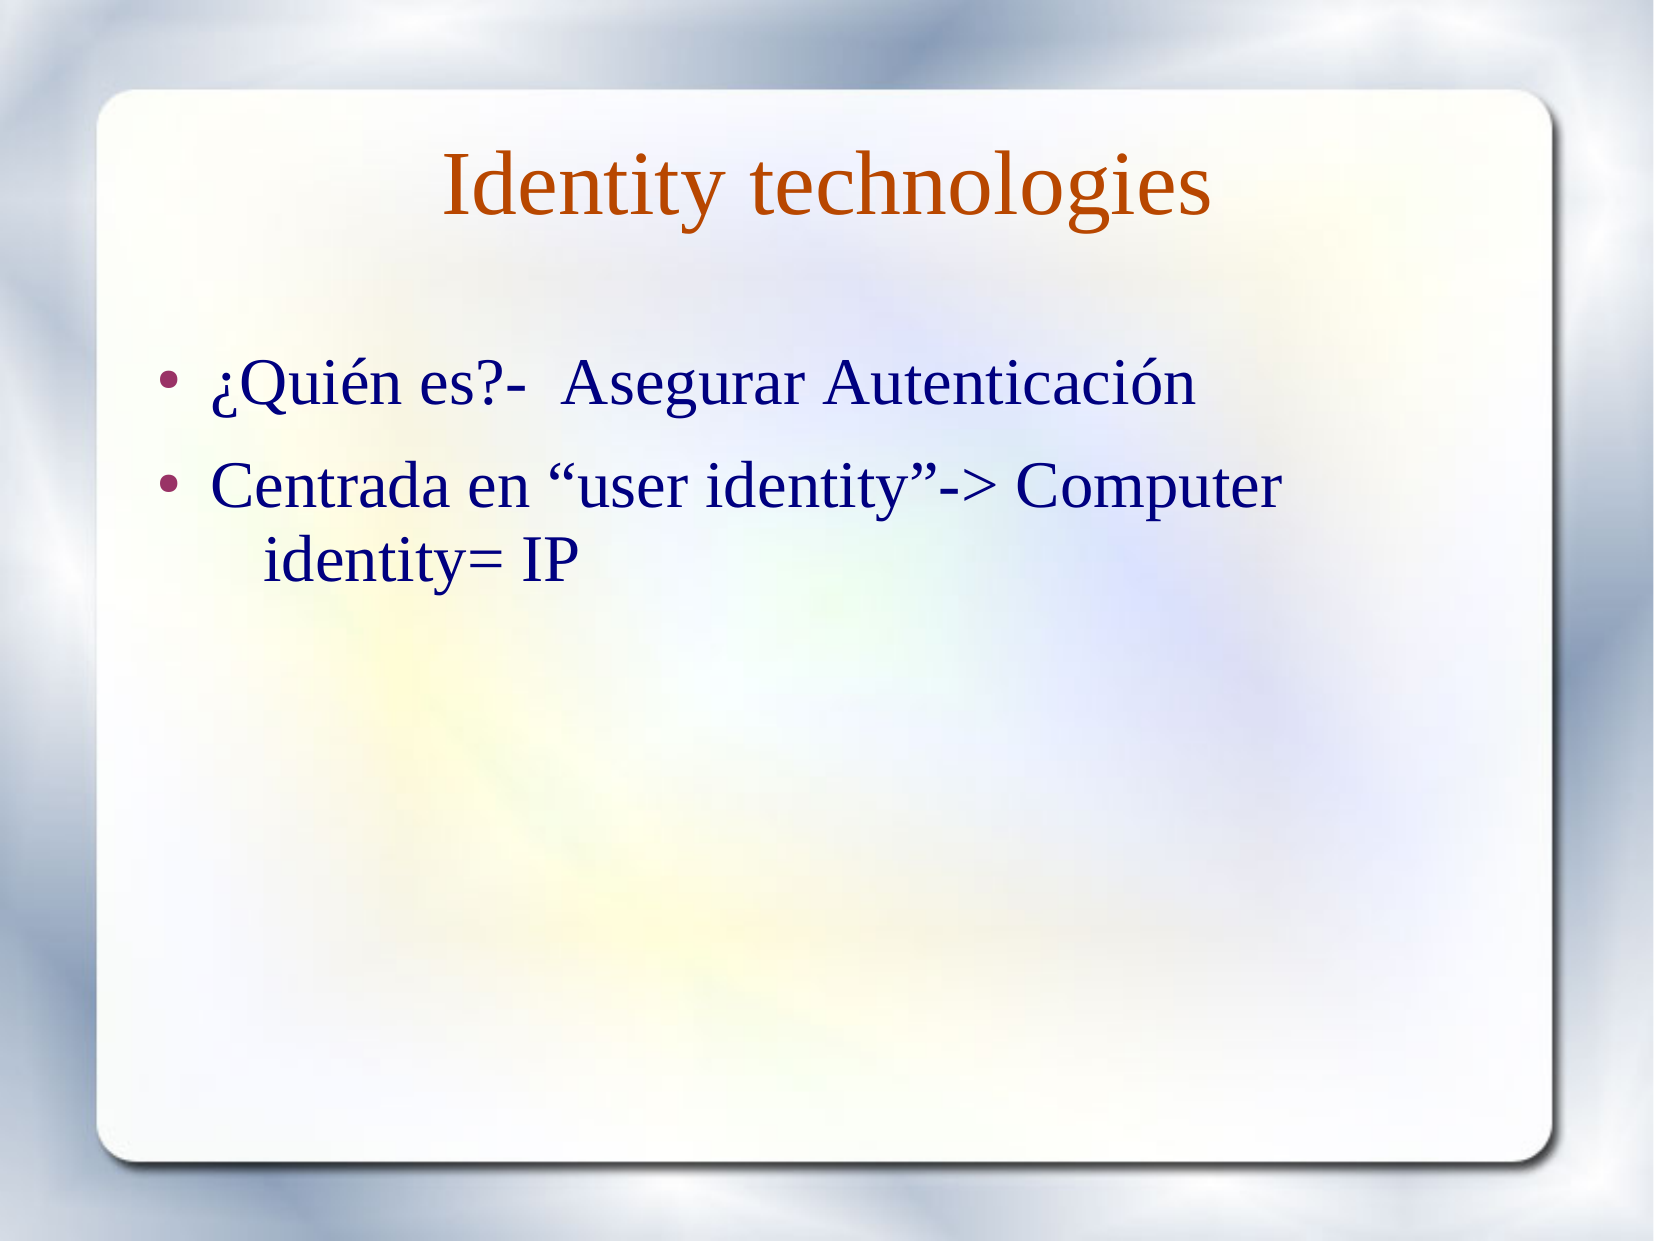

# Identity technologies
¿Quién es?- Asegurar Autenticación
Centrada en “user identity”-> Computer identity= IP